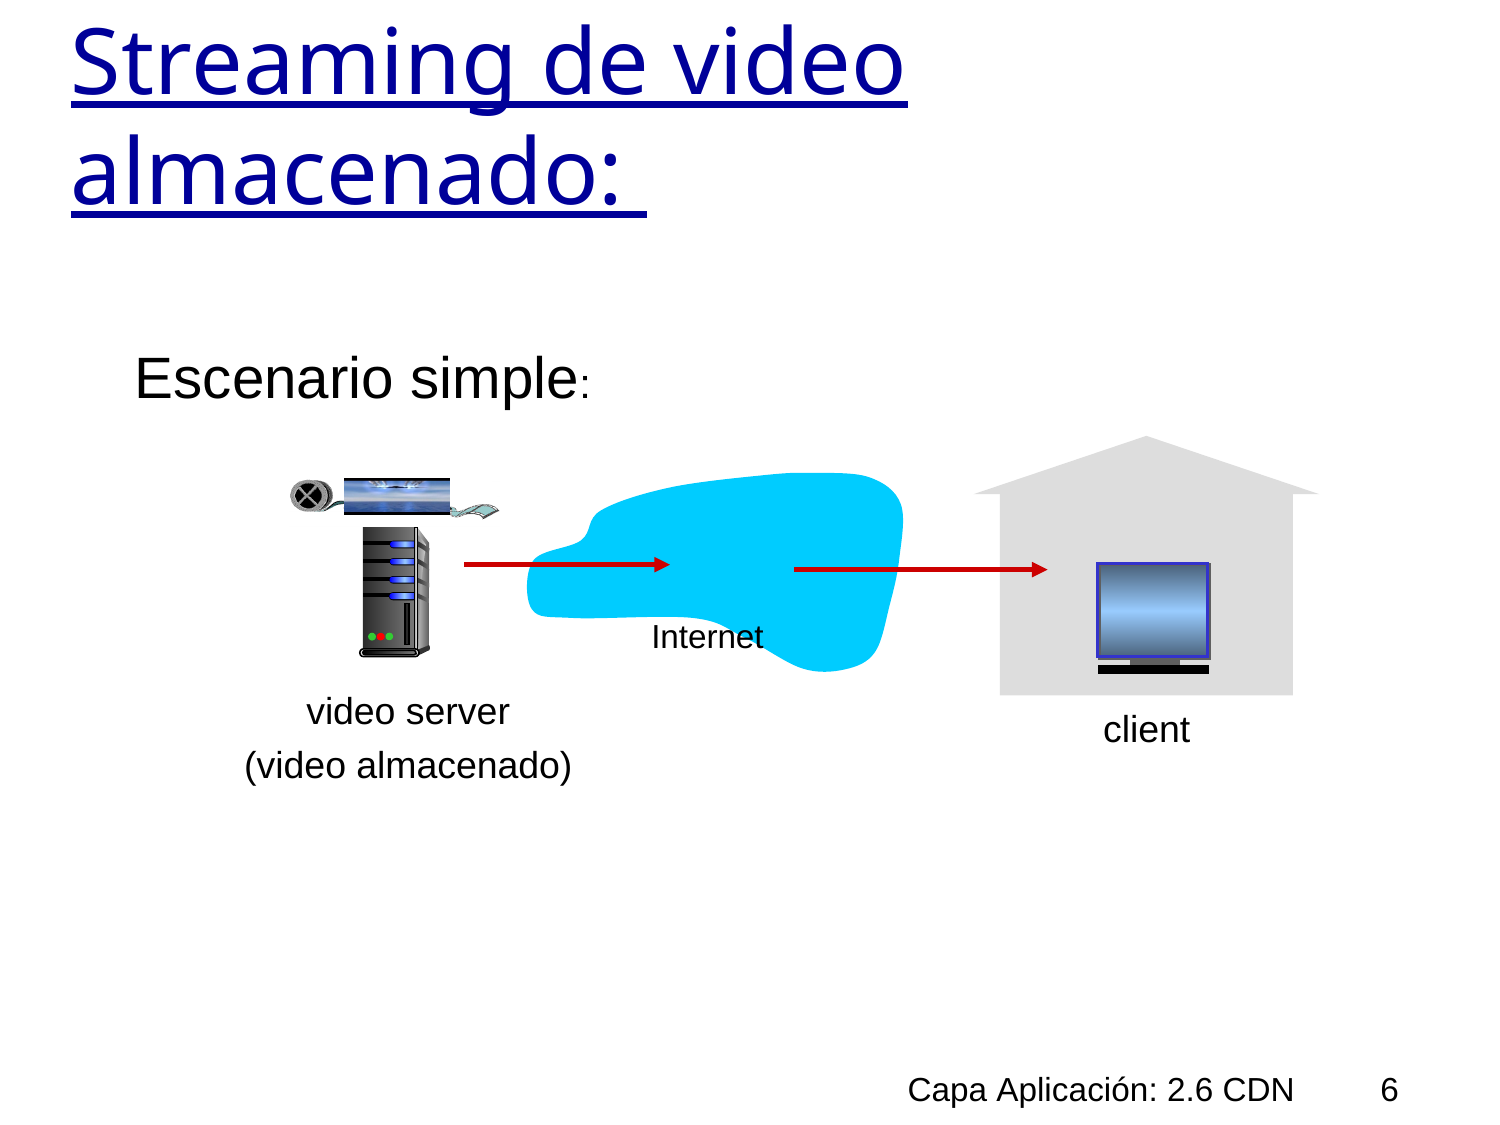

# Streaming de video almacenado:
Escenario simple:
Internet
video server
(video almacenado)
client
6